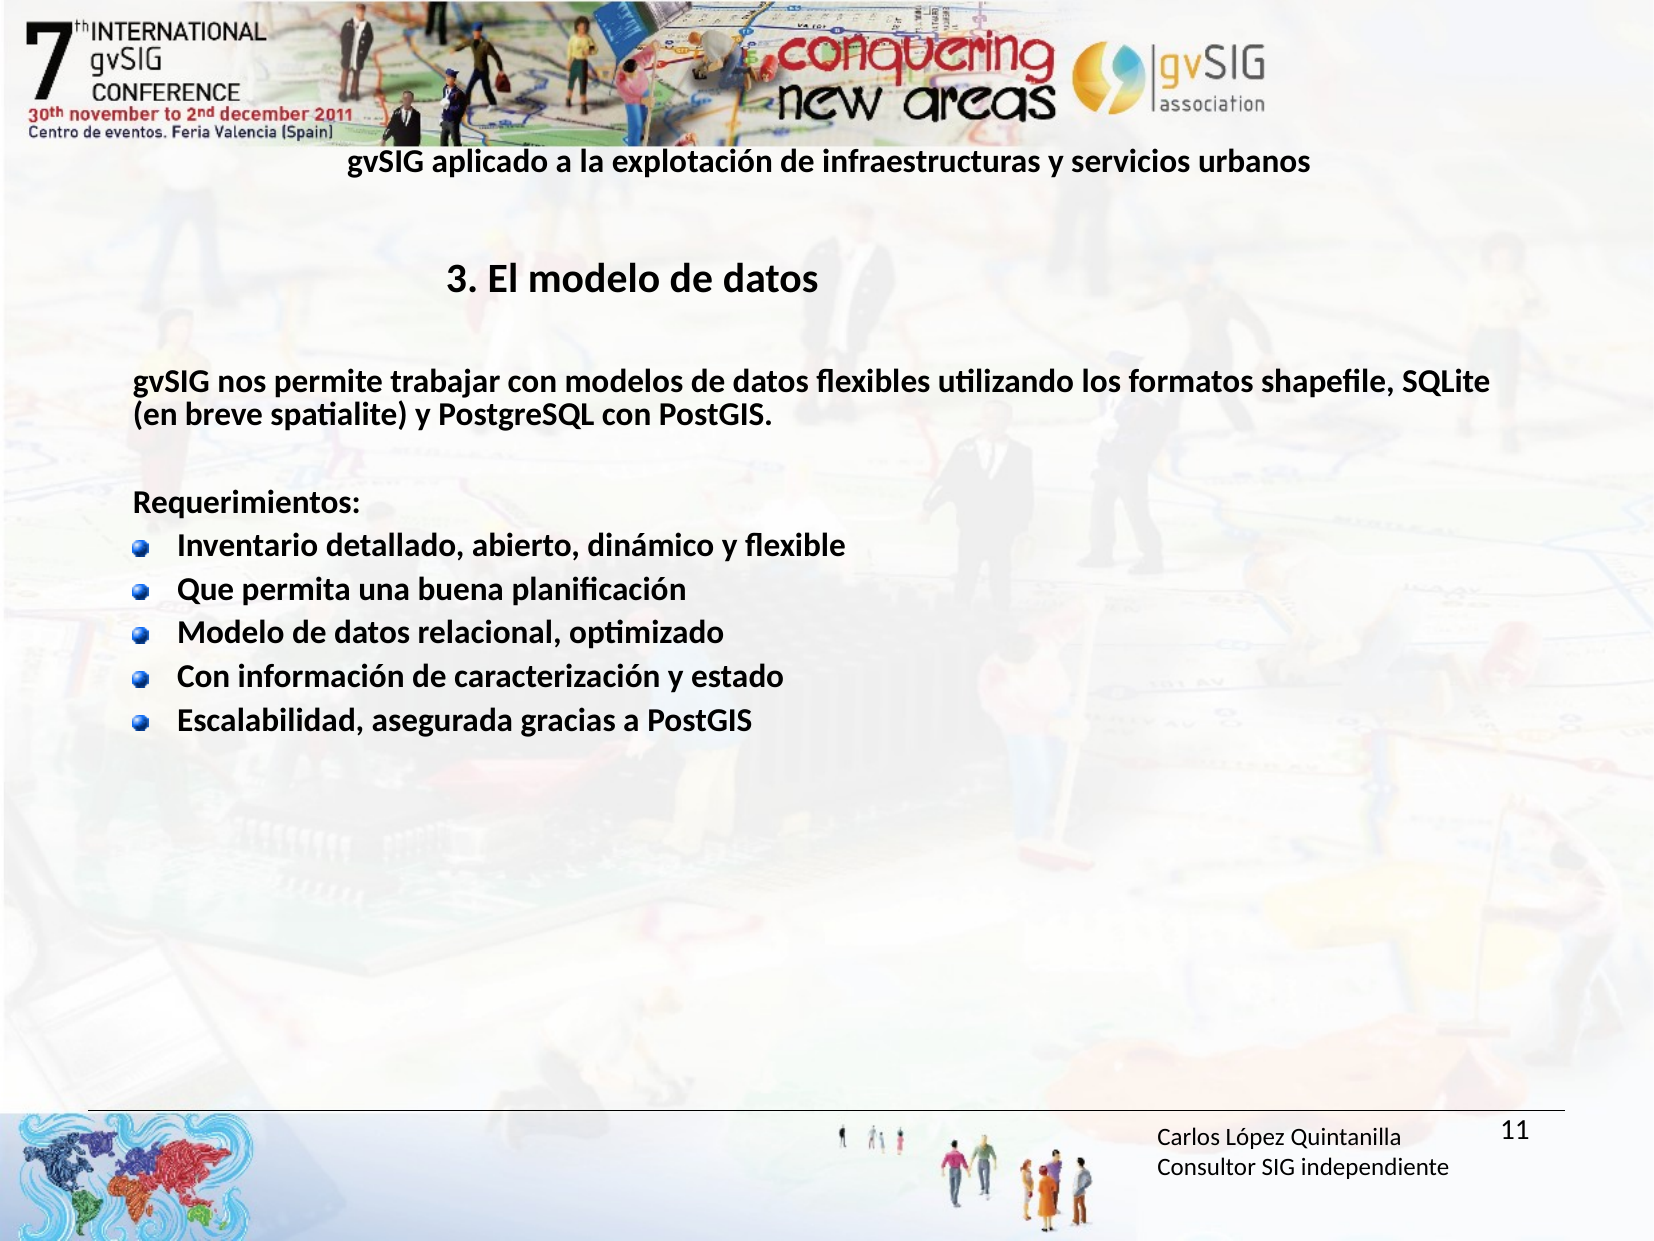

# gvSIG aplicado a la explotación de infraestructuras y servicios urbanos
3. El modelo de datos
gvSIG nos permite trabajar con modelos de datos flexibles utilizando los formatos shapefile, SQLite (en breve spatialite) y PostgreSQL con PostGIS.
Requerimientos:
Inventario detallado, abierto, dinámico y flexible
Que permita una buena planificación
Modelo de datos relacional, optimizado
Con información de caracterización y estado
Escalabilidad, asegurada gracias a PostGIS
Carlos López Quintanilla
Consultor SIG independiente